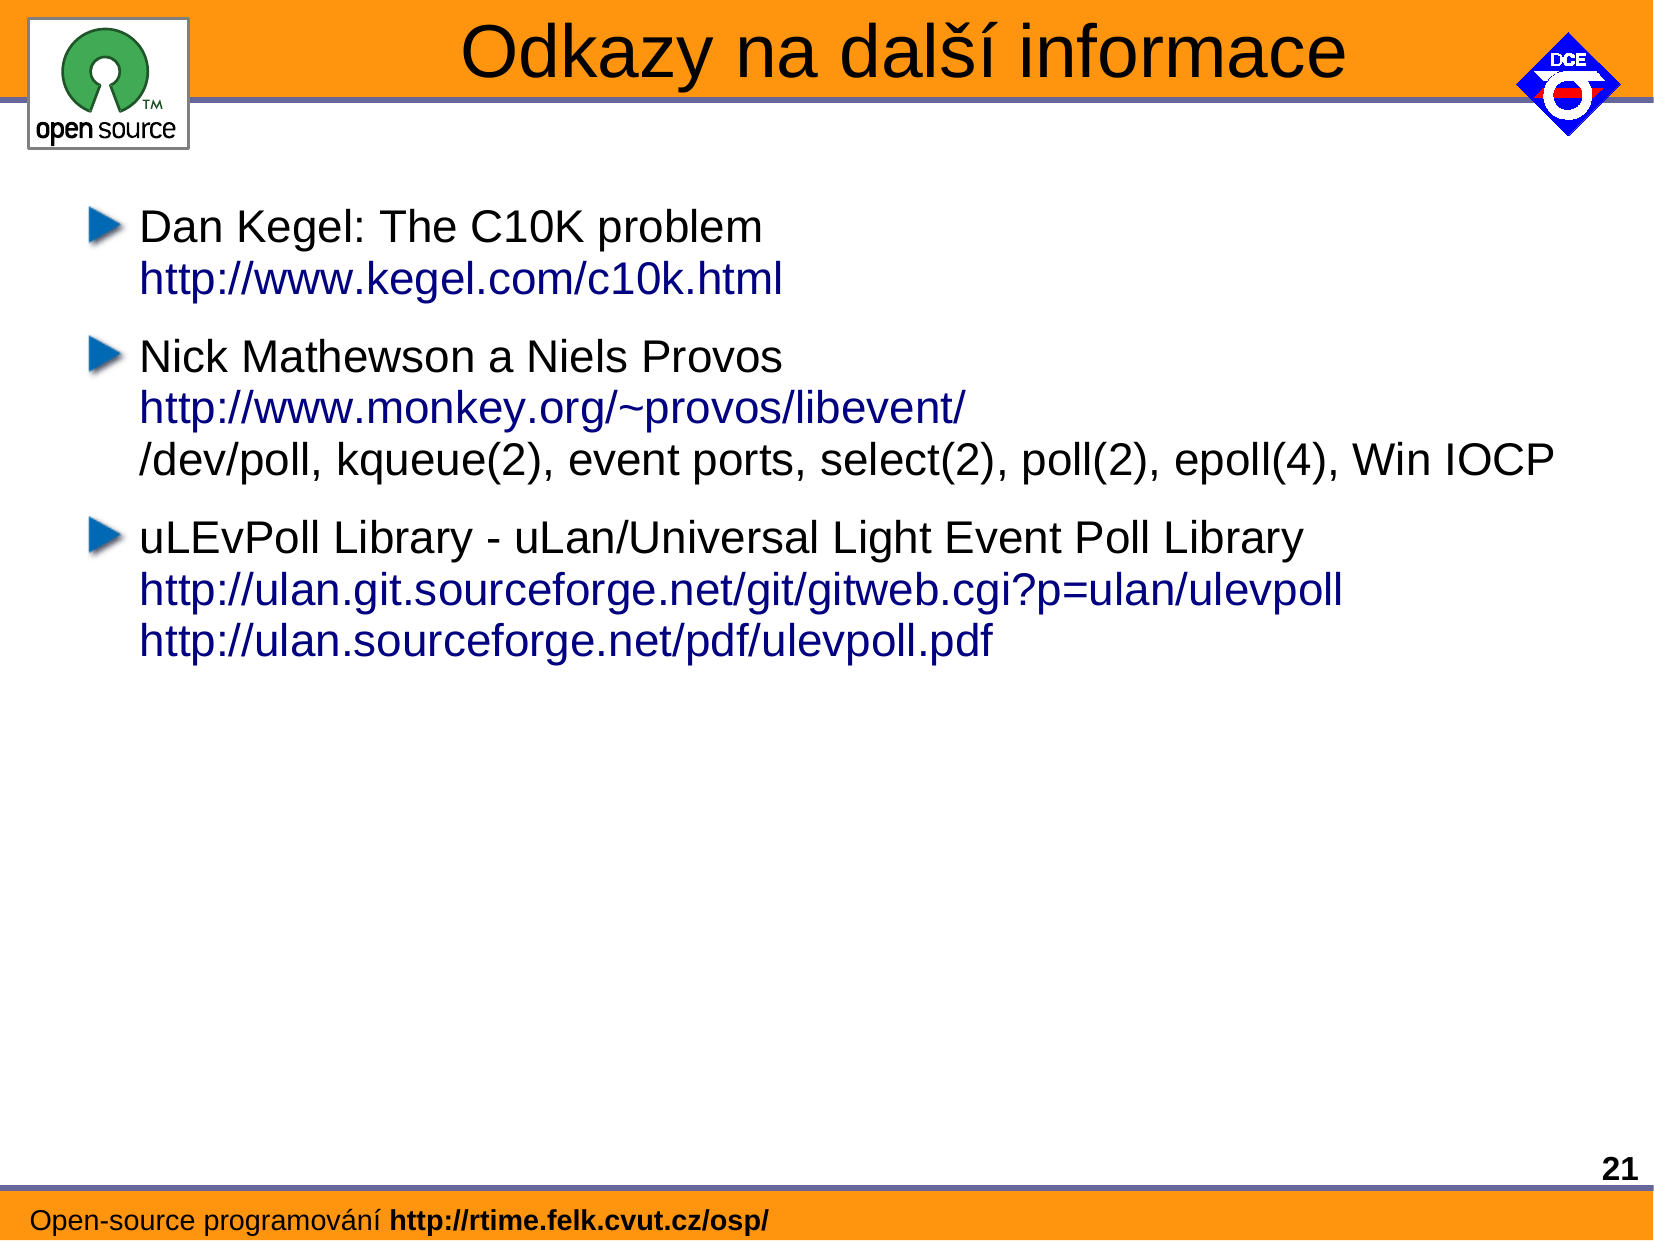

# Odkazy na další informace
Dan Kegel: The C10K problem
http://www.kegel.com/c10k.html
Nick Mathewson a Niels Provos
http://www.monkey.org/~provos/libevent/
/dev/poll, kqueue(2), event ports, select(2), poll(2), epoll(4), Win IOCP
uLEvPoll Library - uLan/Universal Light Event Poll Library
http://ulan.git.sourceforge.net/git/gitweb.cgi?p=ulan/ulevpoll
http://ulan.sourceforge.net/pdf/ulevpoll.pdf